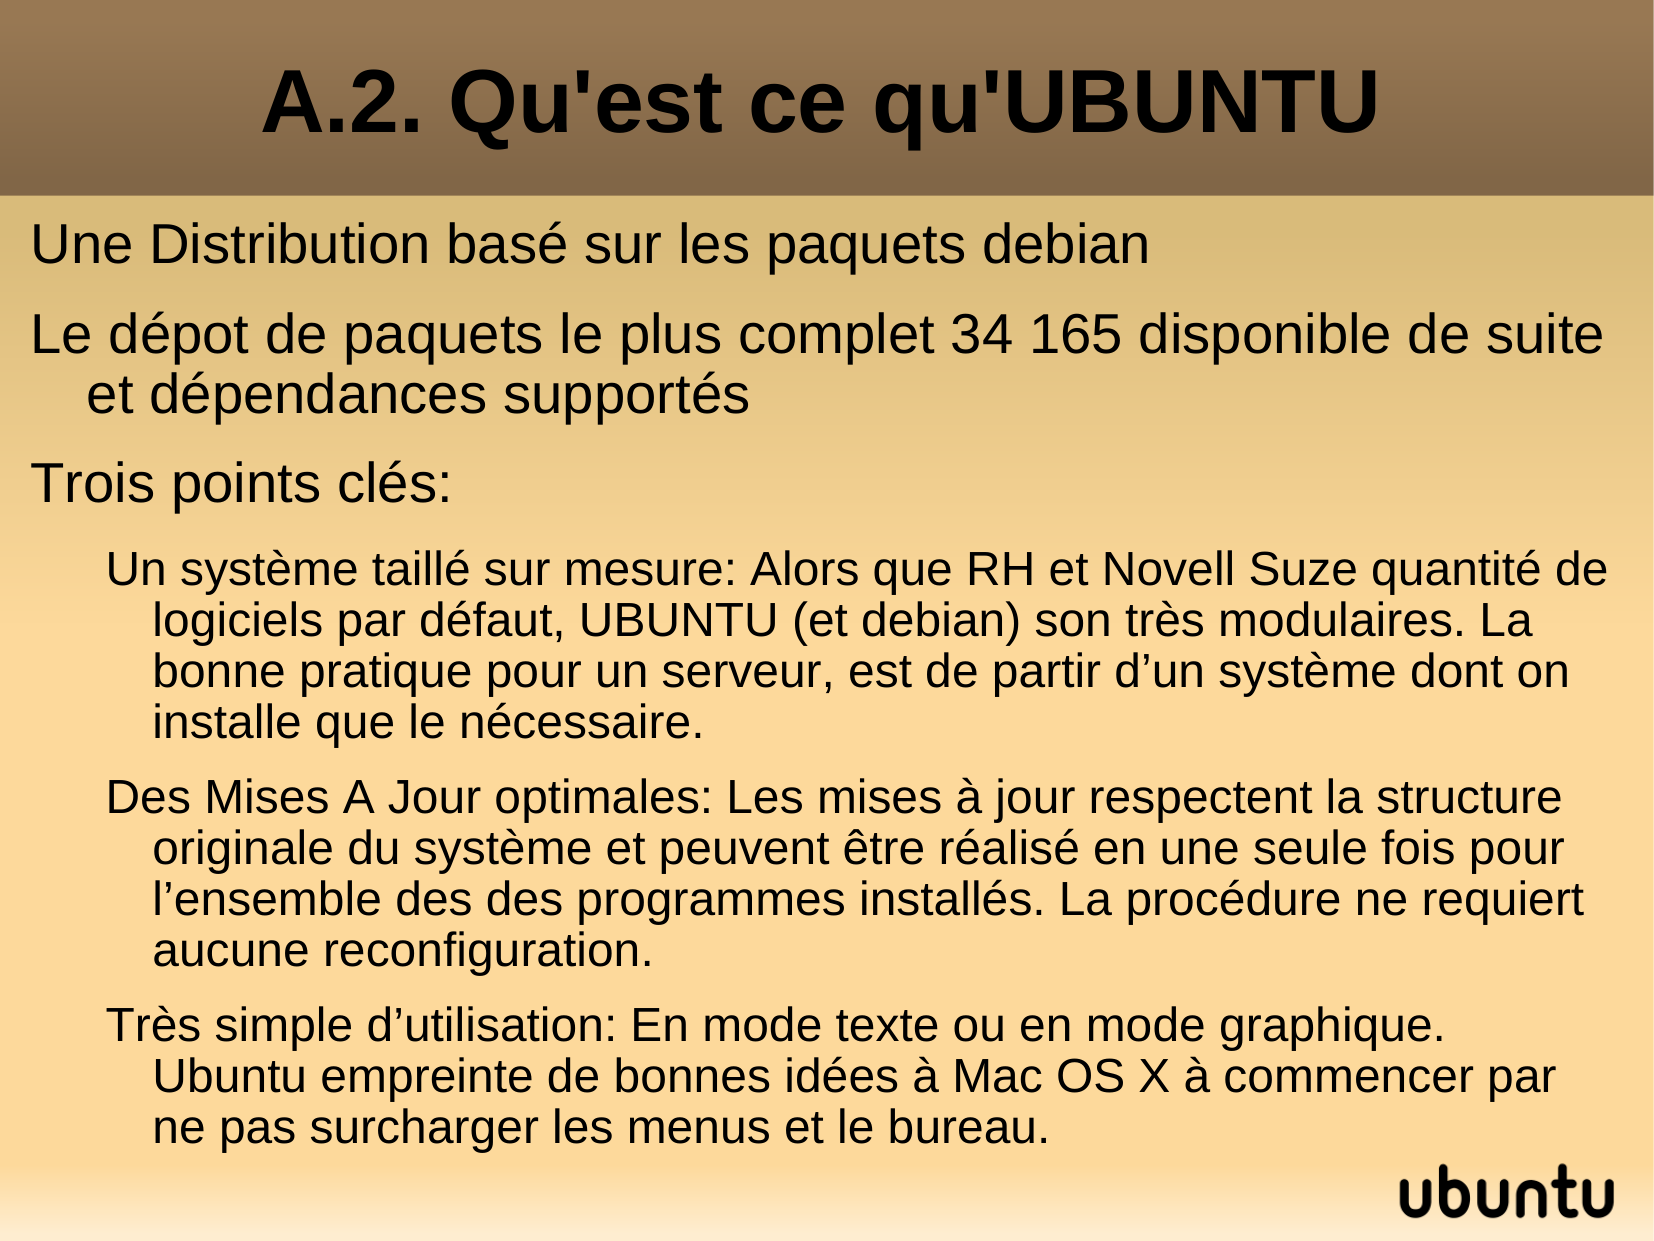

# A.2. Qu'est ce qu'UBUNTU
Une Distribution basé sur les paquets debian‏
Le dépot de paquets le plus complet 34 165 disponible de suite et dépendances supportés
Trois points clés:
Un système taillé sur mesure: Alors que RH et Novell Suze quantité de logiciels par défaut, UBUNTU (et debian) son très modulaires. La bonne pratique pour un serveur, est de partir d’un système dont on installe que le nécessaire.
Des Mises A Jour optimales: Les mises à jour respectent la structure originale du système et peuvent être réalisé en une seule fois pour l’ensemble des des programmes installés. La procédure ne requiert aucune reconfiguration.
Très simple d’utilisation: En mode texte ou en mode graphique. Ubuntu empreinte de bonnes idées à Mac OS X à commencer par ne pas surcharger les menus et le bureau.